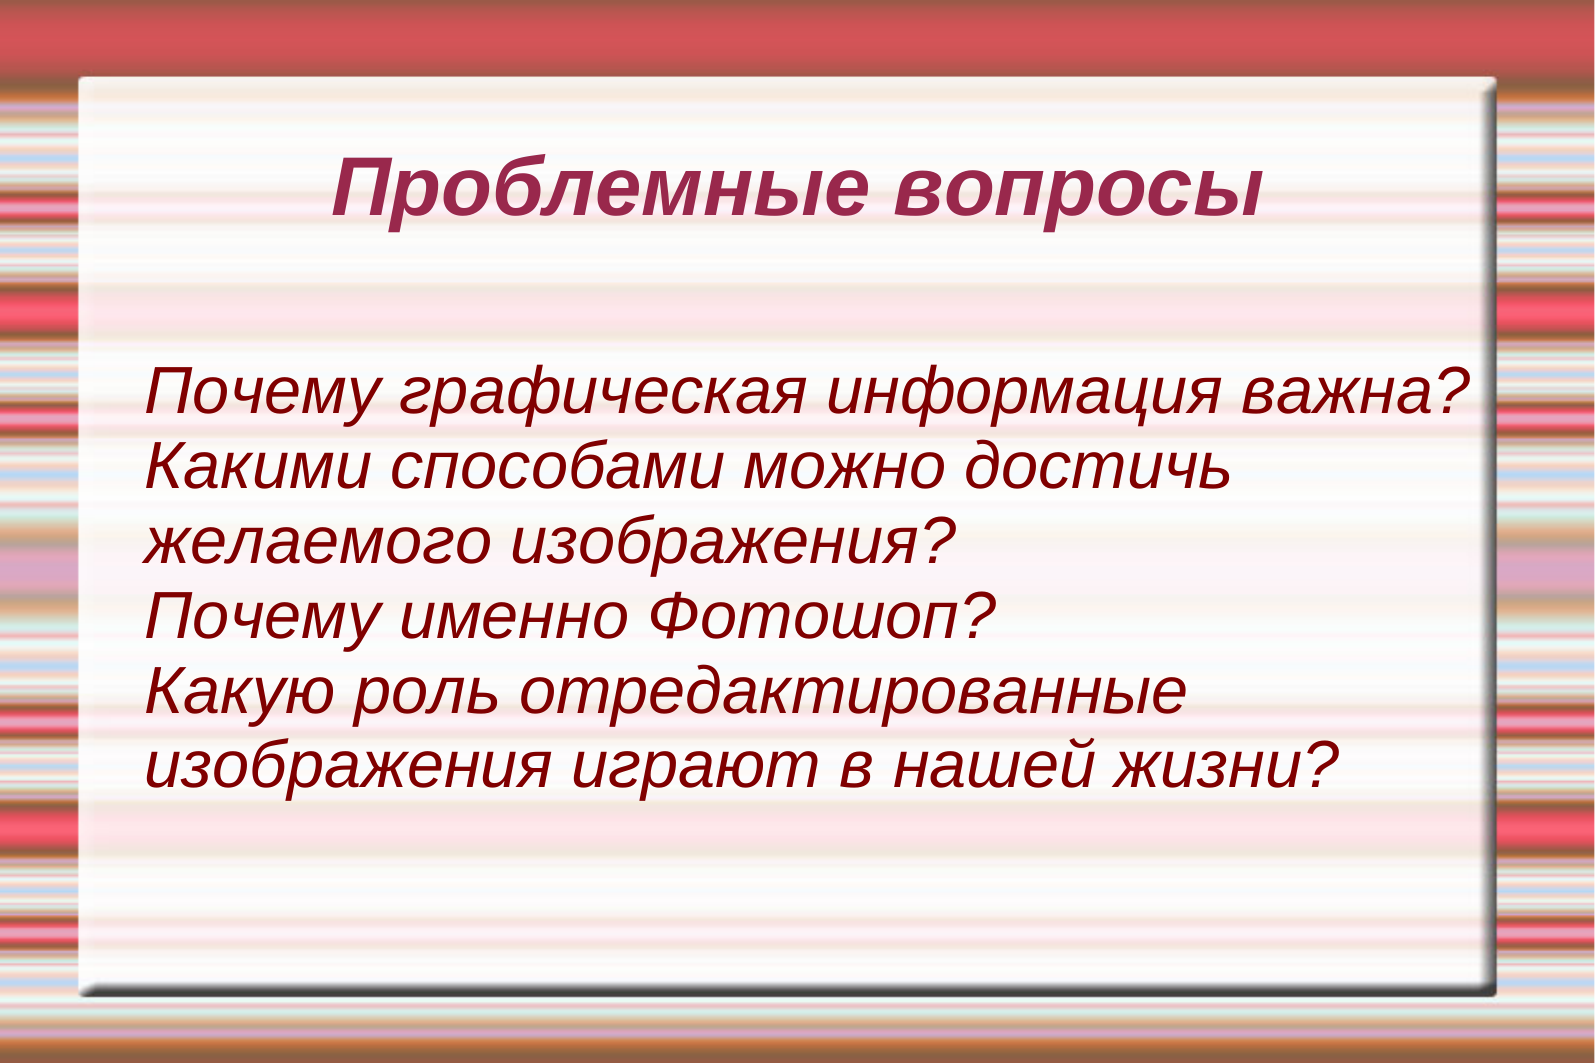

# Проблемные вопросы
Почему графическая информация важна?
Какими способами можно достичь желаемого изображения?
Почему именно Фотошоп?
Какую роль отредактированные изображения играют в нашей жизни?